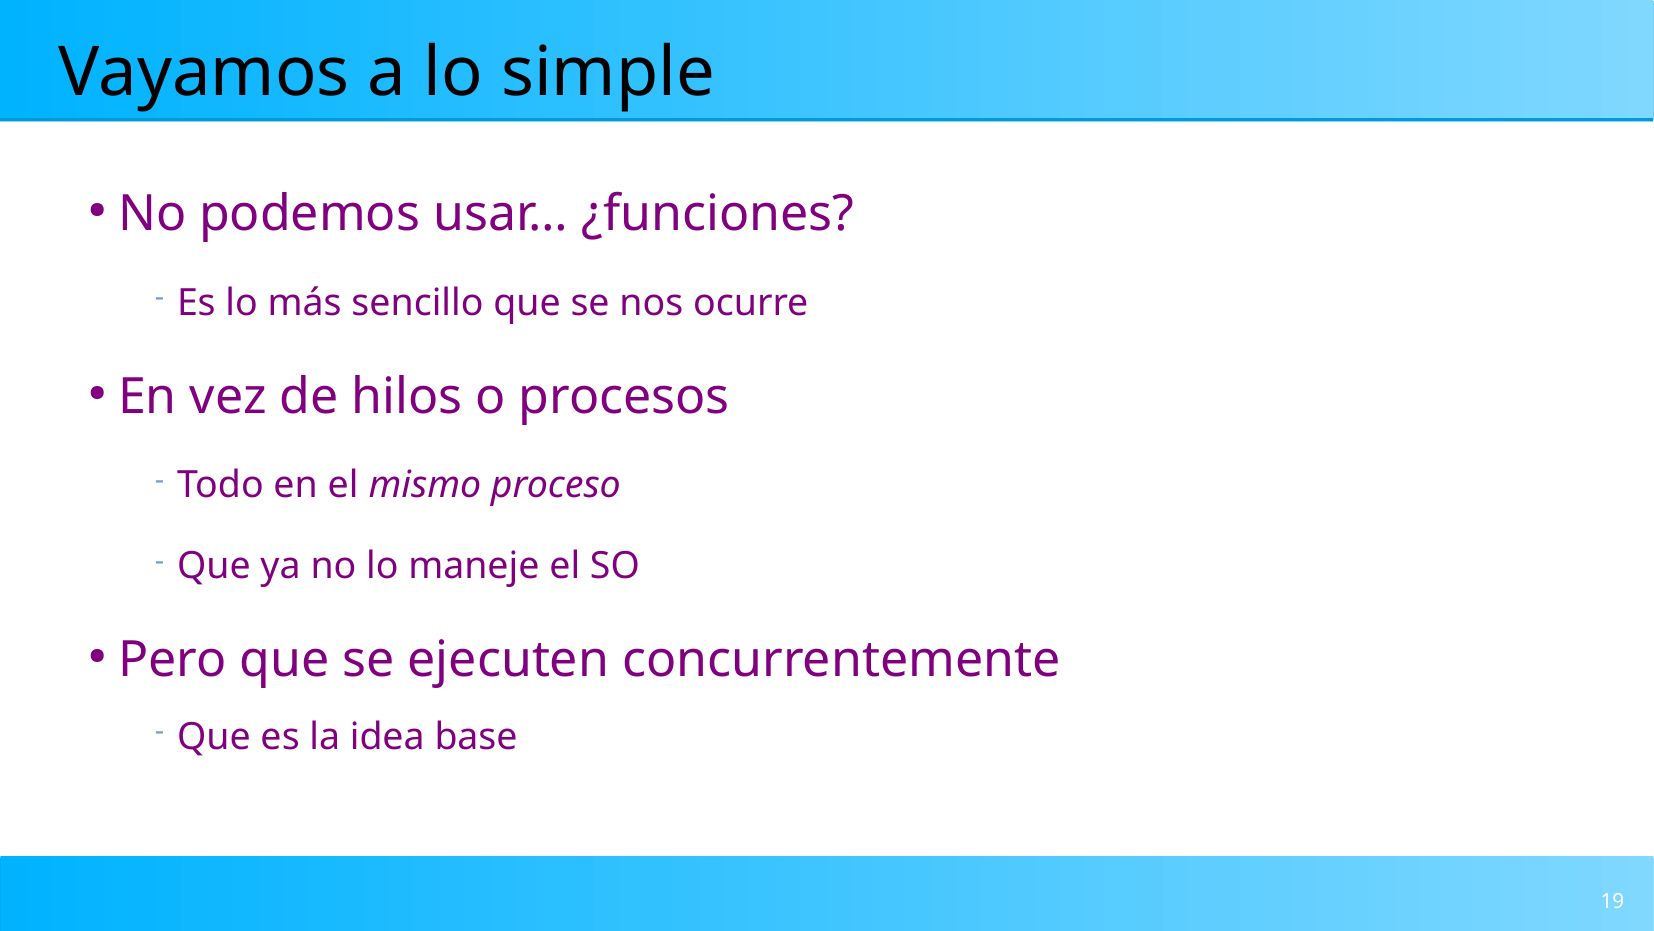

# Vayamos a lo simple
No podemos usar… ¿funciones?
Es lo más sencillo que se nos ocurre
En vez de hilos o procesos
Todo en el mismo proceso
Que ya no lo maneje el SO
Pero que se ejecuten concurrentemente
Que es la idea base
19